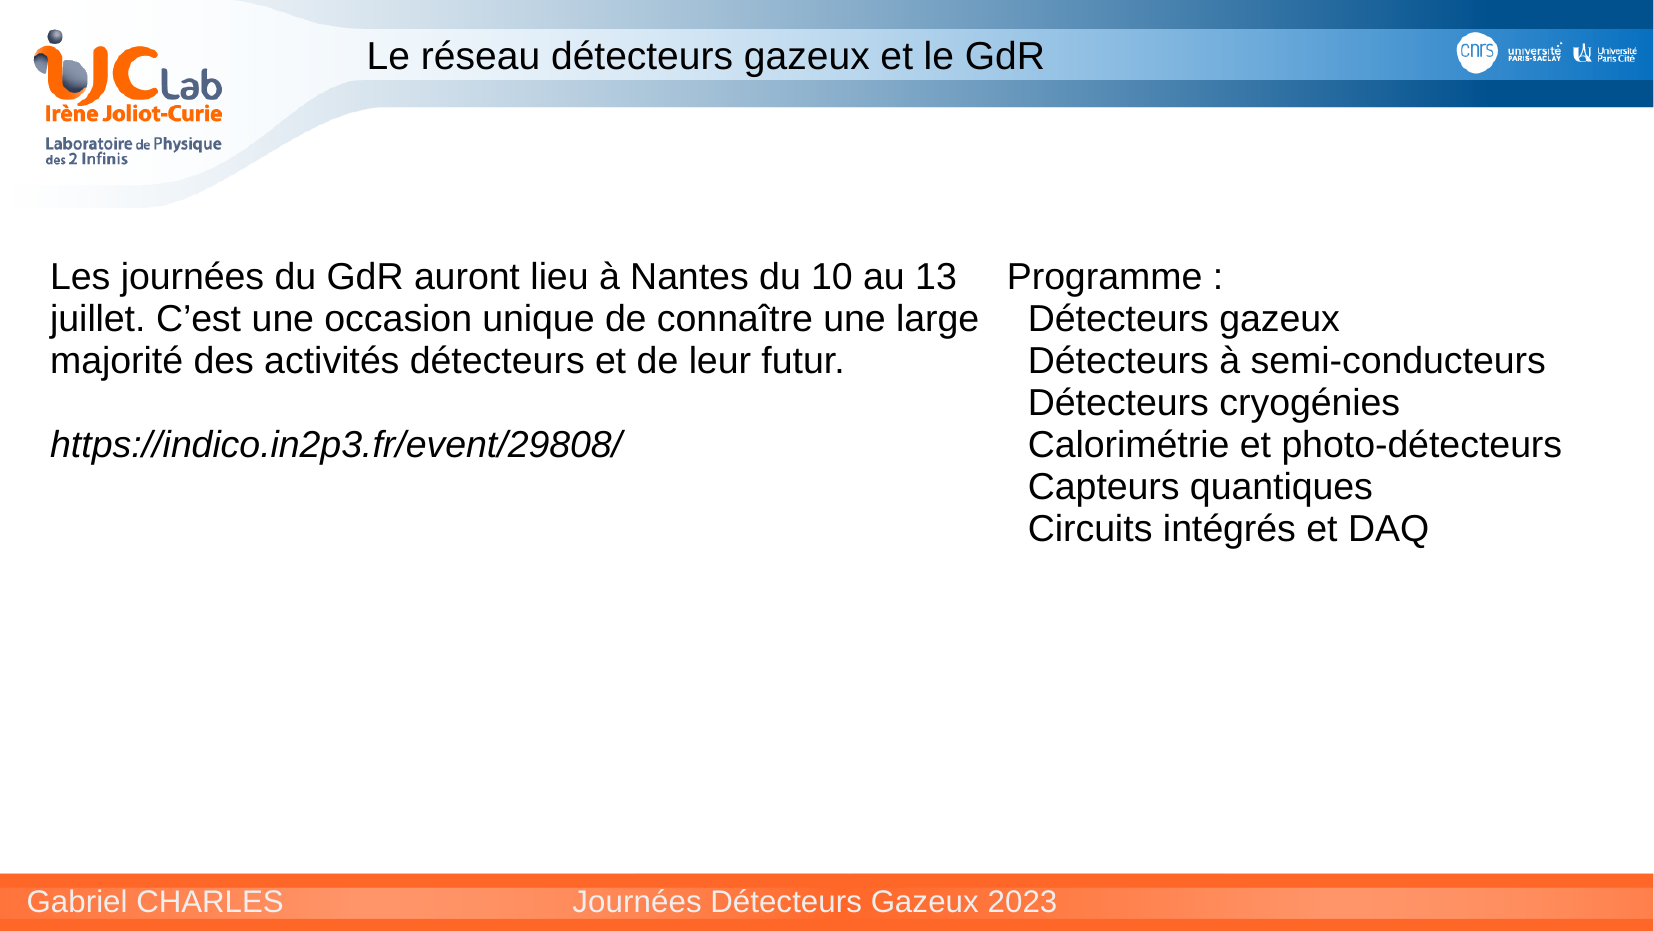

# Le réseau détecteurs gazeux et le GdR
Les journées du GdR auront lieu à Nantes du 10 au 13 juillet. C’est une occasion unique de connaître une large majorité des activités détecteurs et de leur futur.
https://indico.in2p3.fr/event/29808/
Programme :
 Détecteurs gazeux
 Détecteurs à semi-conducteurs
 Détecteurs cryogénies
 Calorimétrie et photo-détecteurs
 Capteurs quantiques
 Circuits intégrés et DAQ